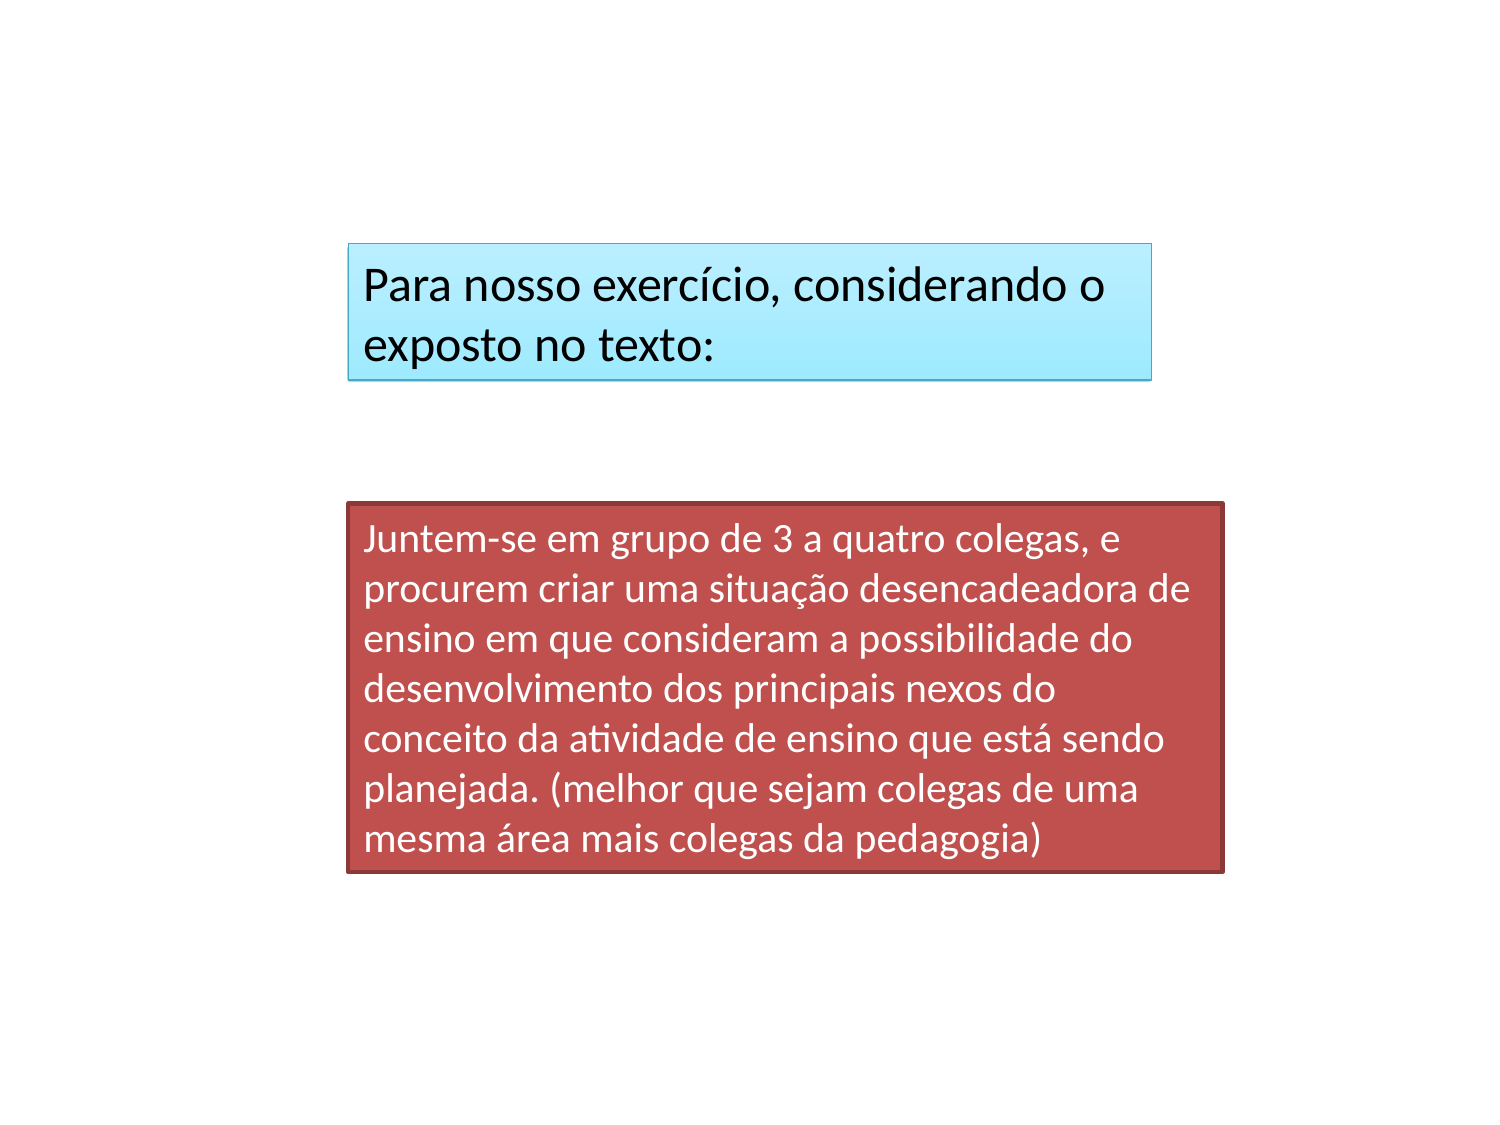

Para nosso exercício, considerando o exposto no texto:
Juntem-se em grupo de 3 a quatro colegas, e procurem criar uma situação desencadeadora de ensino em que consideram a possibilidade do desenvolvimento dos principais nexos do conceito da atividade de ensino que está sendo planejada. (melhor que sejam colegas de uma mesma área mais colegas da pedagogia)